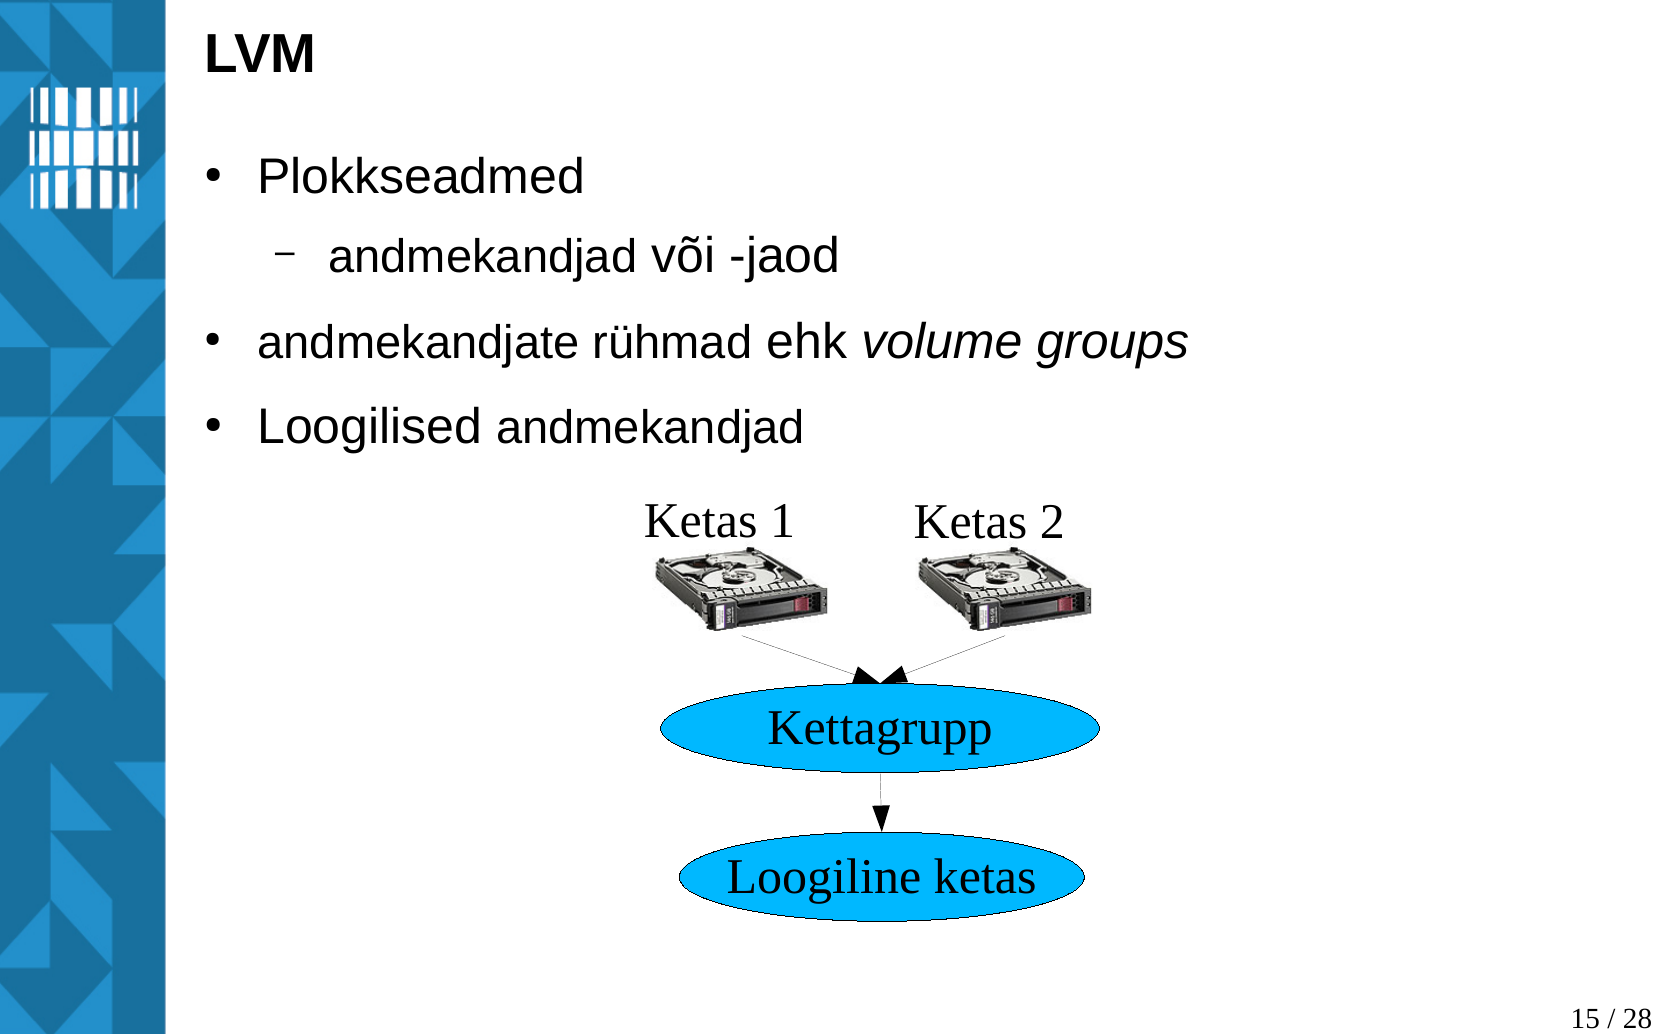

# LVM
Plokkseadmed
andmekandjad või -jaod
andmekandjate rühmad ehk volume groups
Loogilised andmekandjad
Ketas 1
Ketas 2
Kettagrupp
Loogiline ketas
15